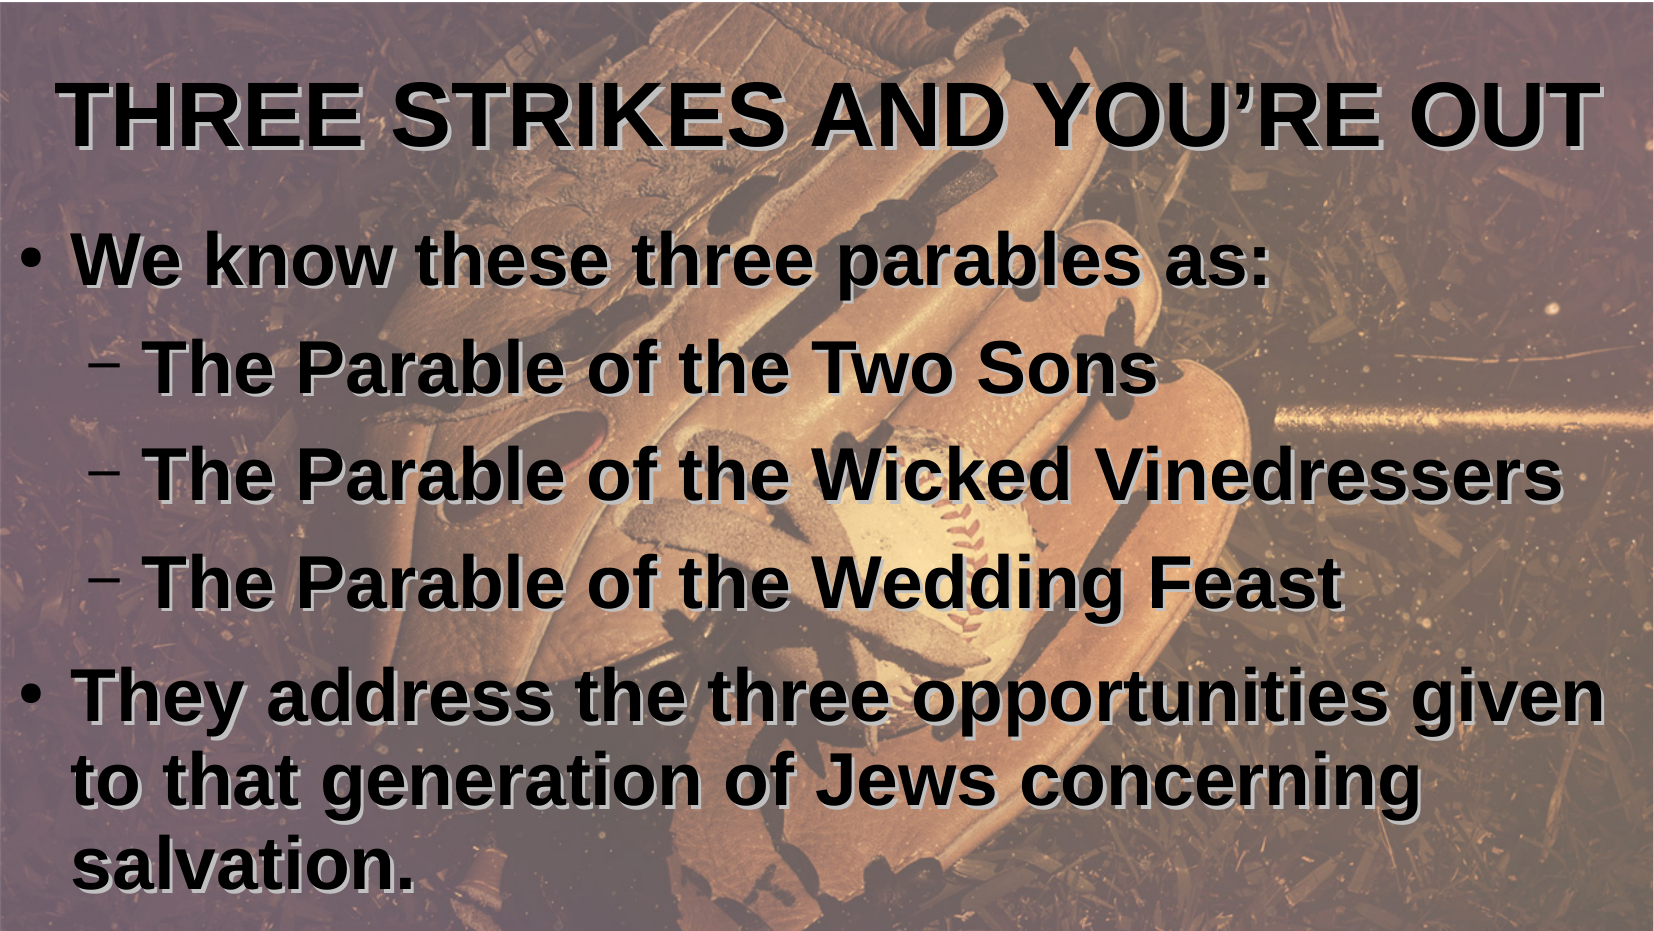

# THREE STRIKES AND YOU’RE OUT
We know these three parables as:
The Parable of the Two Sons
The Parable of the Wicked Vinedressers
The Parable of the Wedding Feast
They address the three opportunities given to that generation of Jews concerning salvation.